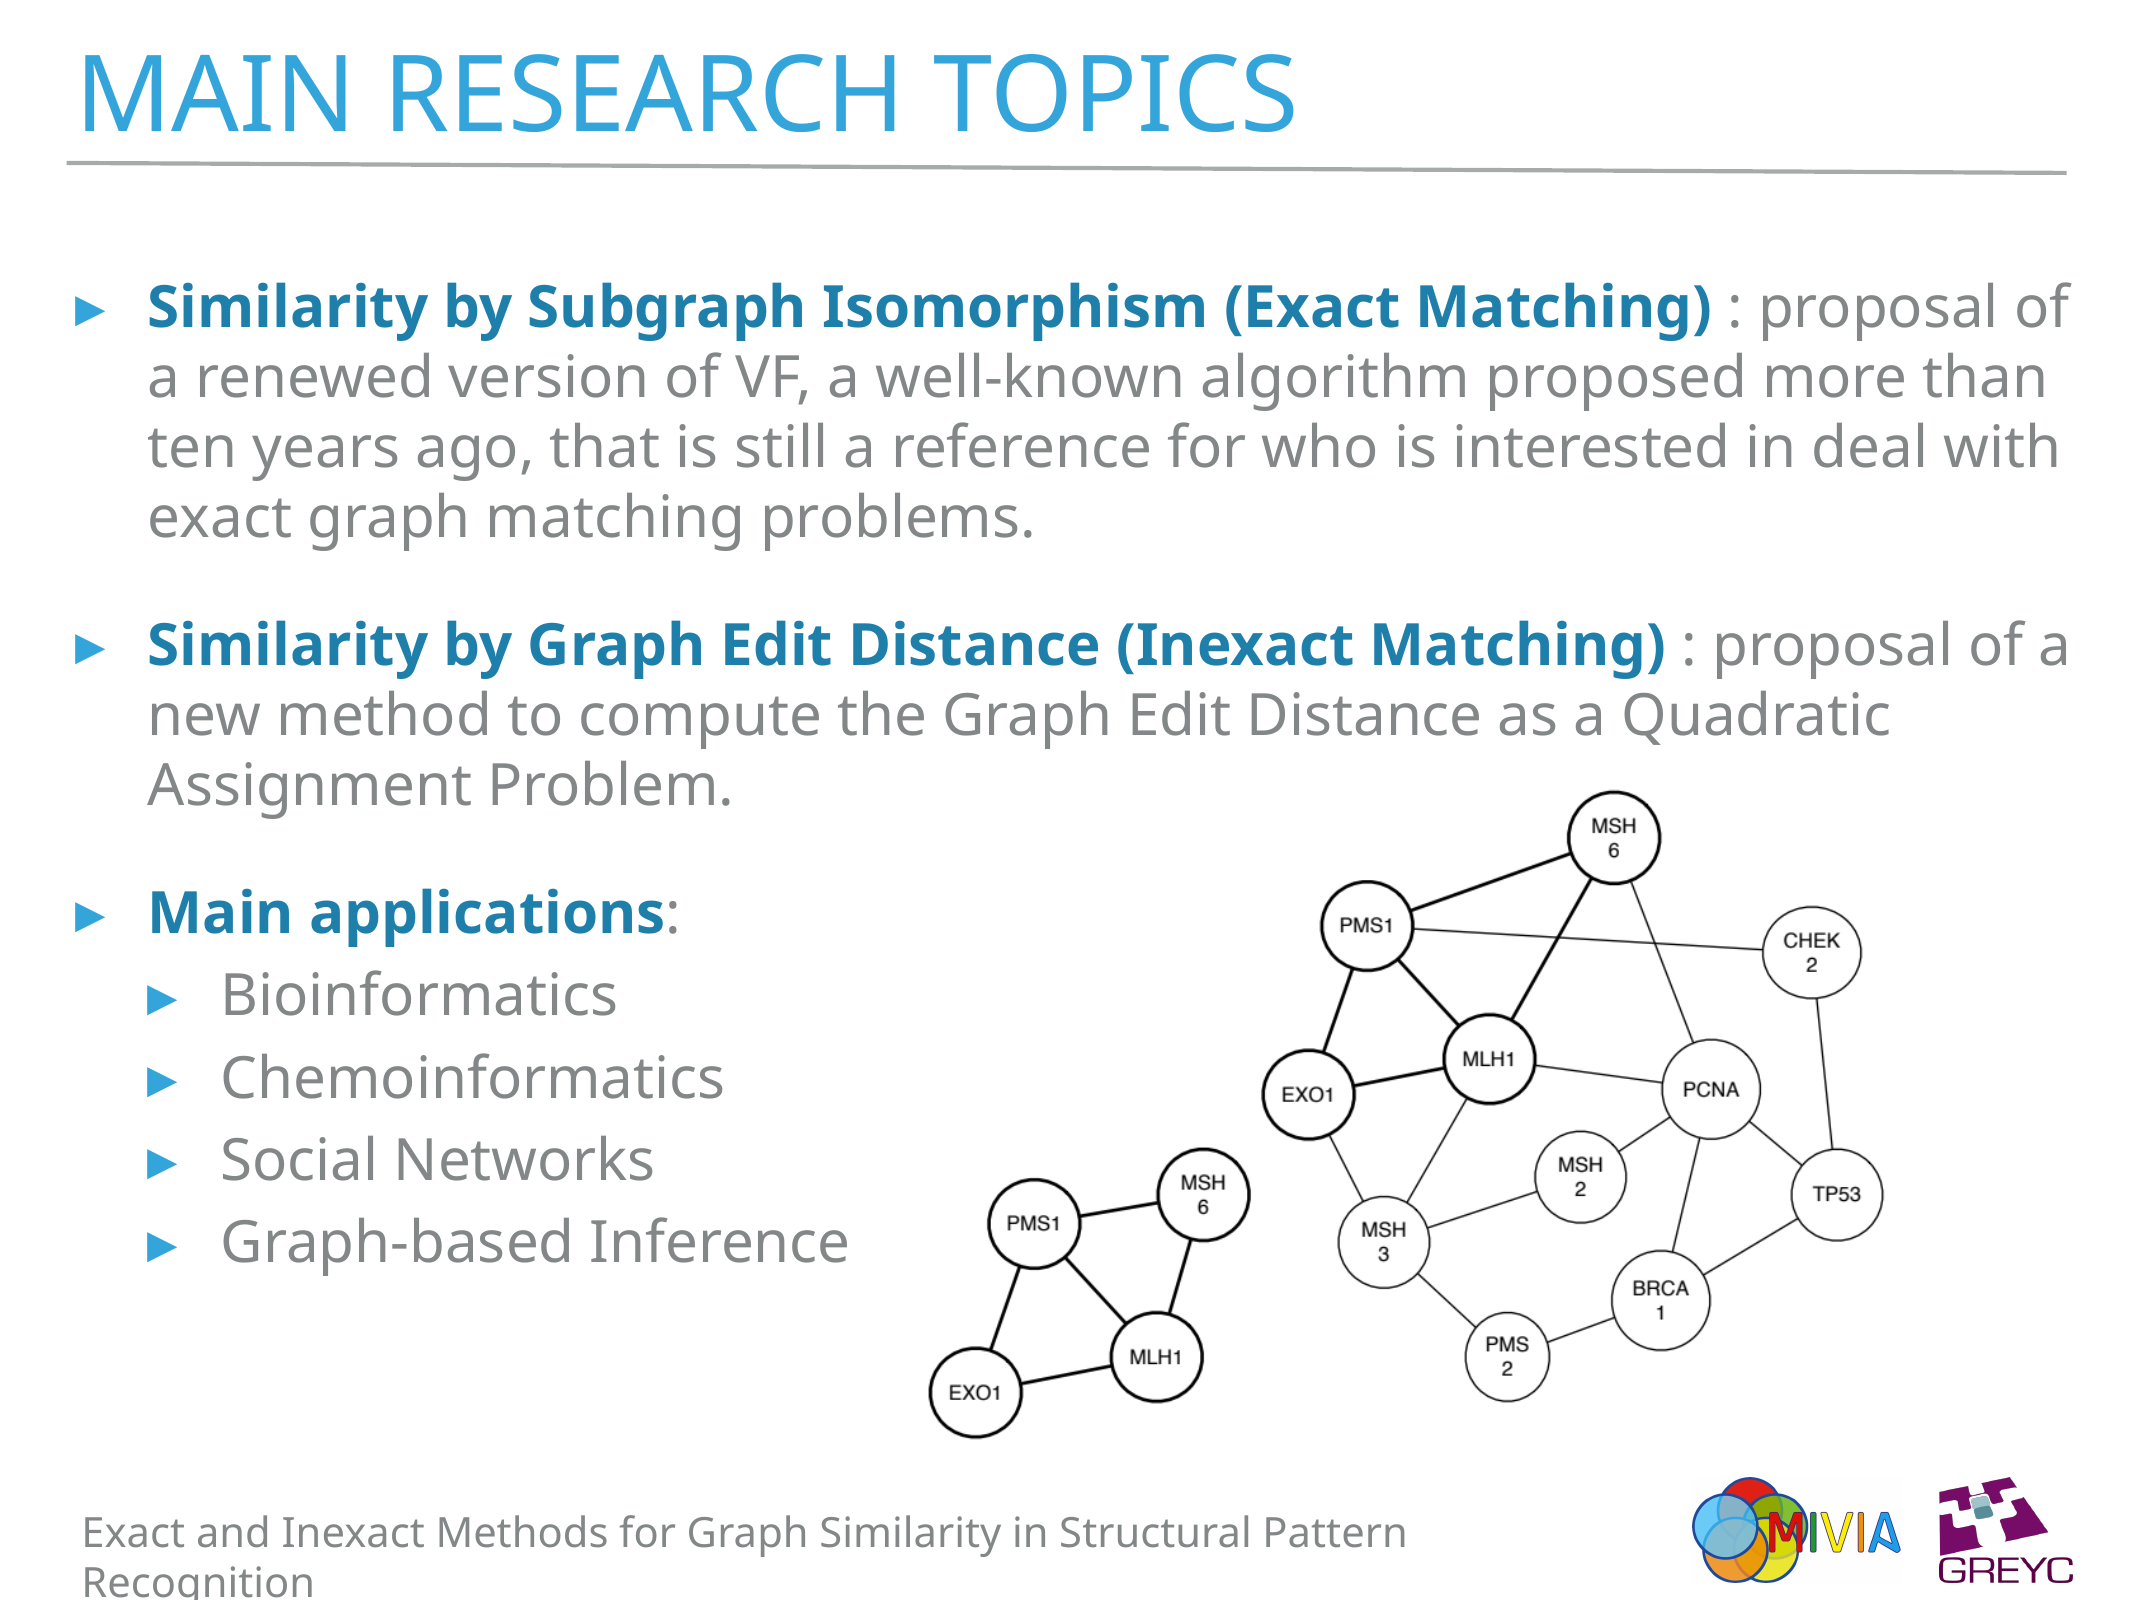

MAIN Research Topics
# Similarity by Subgraph Isomorphism (Exact Matching) : proposal of a renewed version of VF, a well-known algorithm proposed more than ten years ago, that is still a reference for who is interested in deal with exact graph matching problems.
Similarity by Graph Edit Distance (Inexact Matching) : proposal of a new method to compute the Graph Edit Distance as a Quadratic Assignment Problem.
Main applications:
Bioinformatics
Chemoinformatics
Social Networks
Graph-based Inference